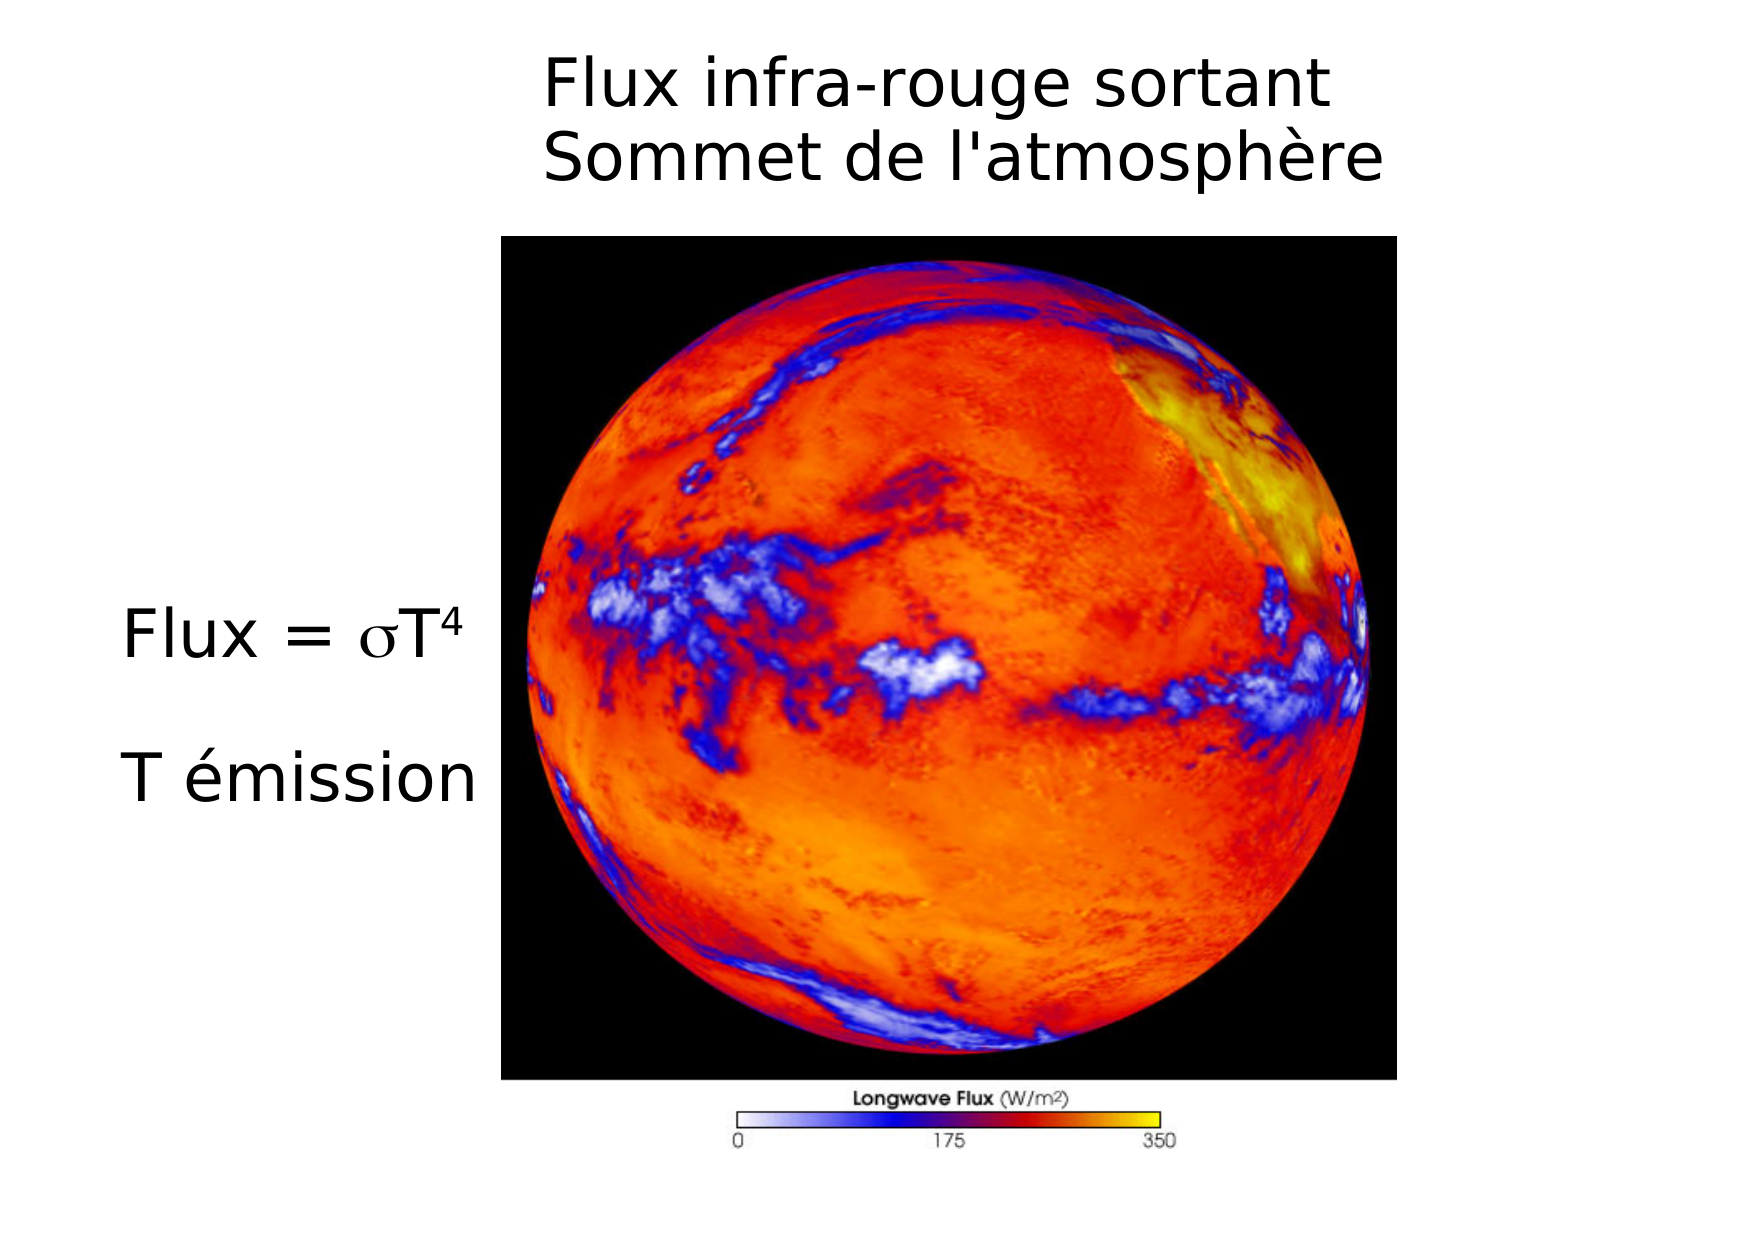

Flux infra-rouge sortant
Sommet de l'atmosphère
Flux = T4
T émission